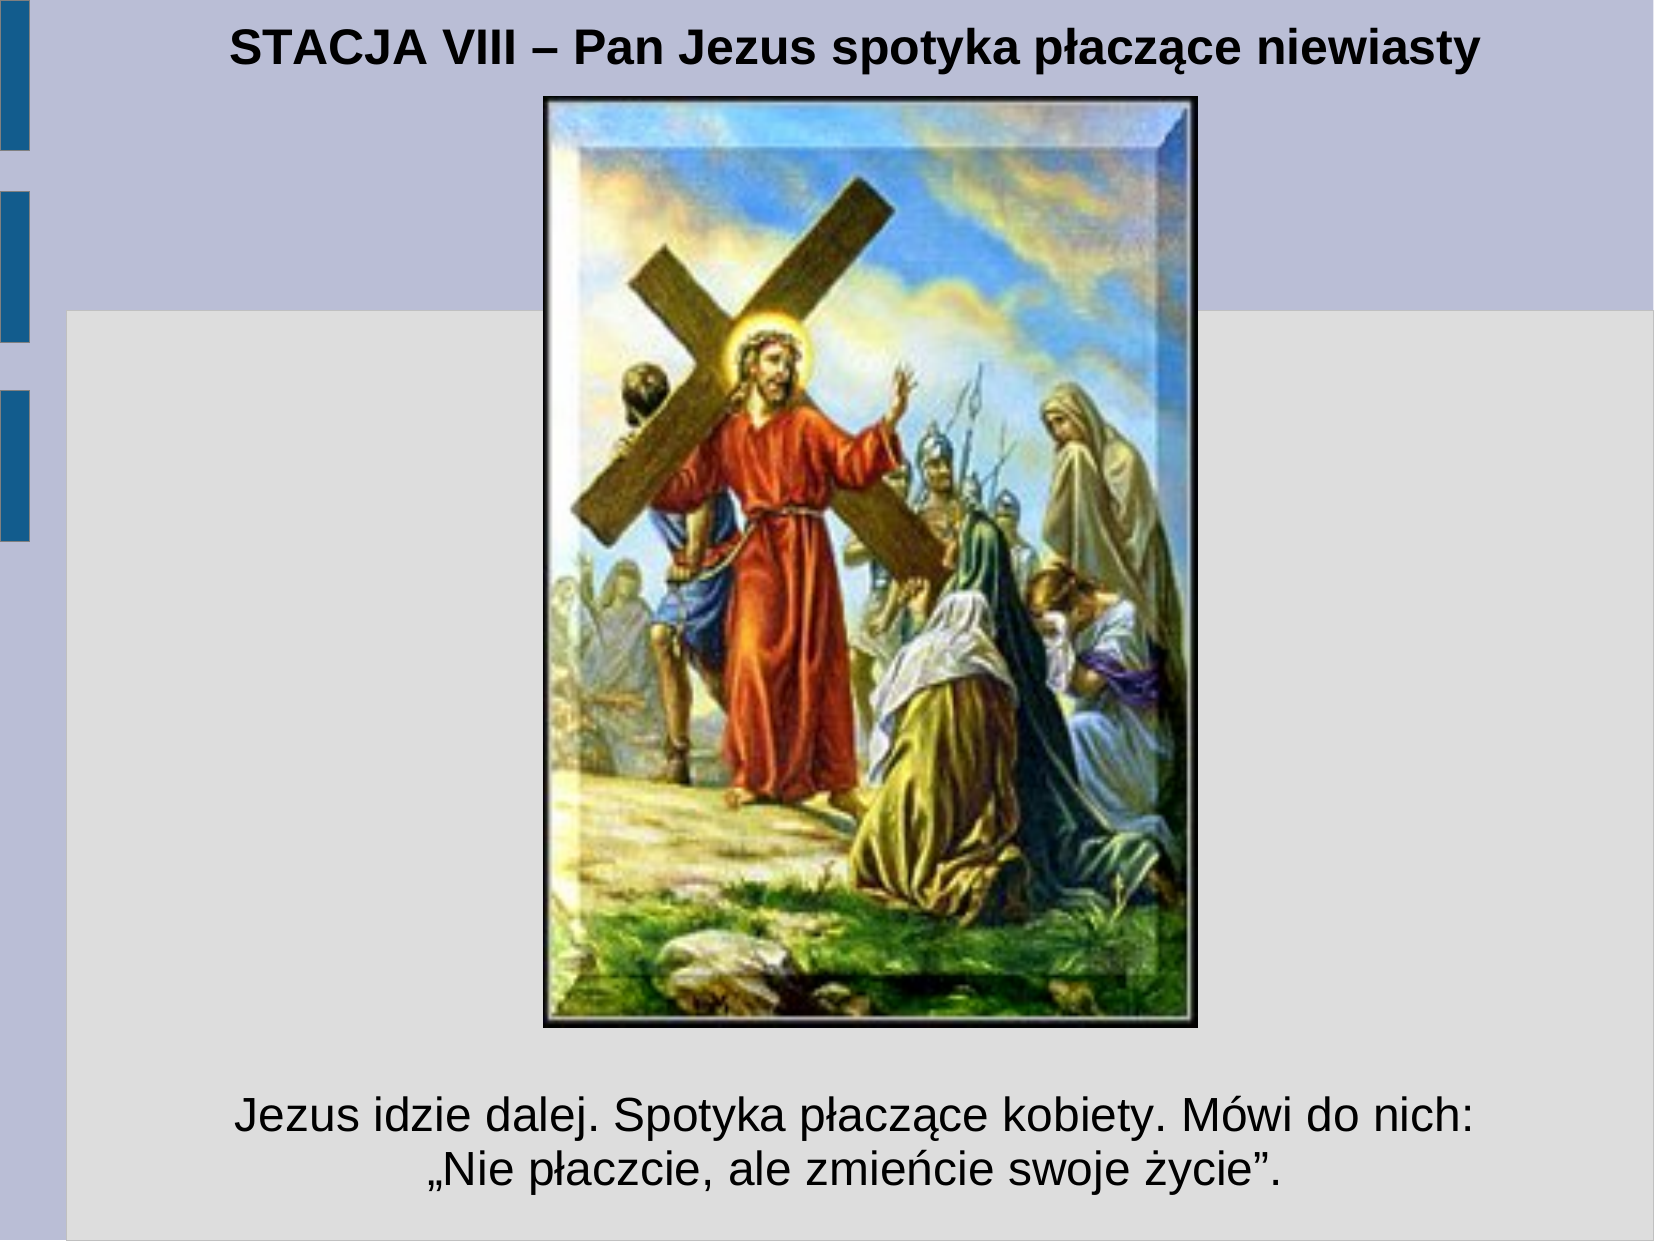

STACJA VIII – Pan Jezus spotyka płaczące niewiasty
Jezus idzie dalej. Spotyka płaczące kobiety. Mówi do nich: „Nie płaczcie, ale zmieńcie swoje życie”.
#